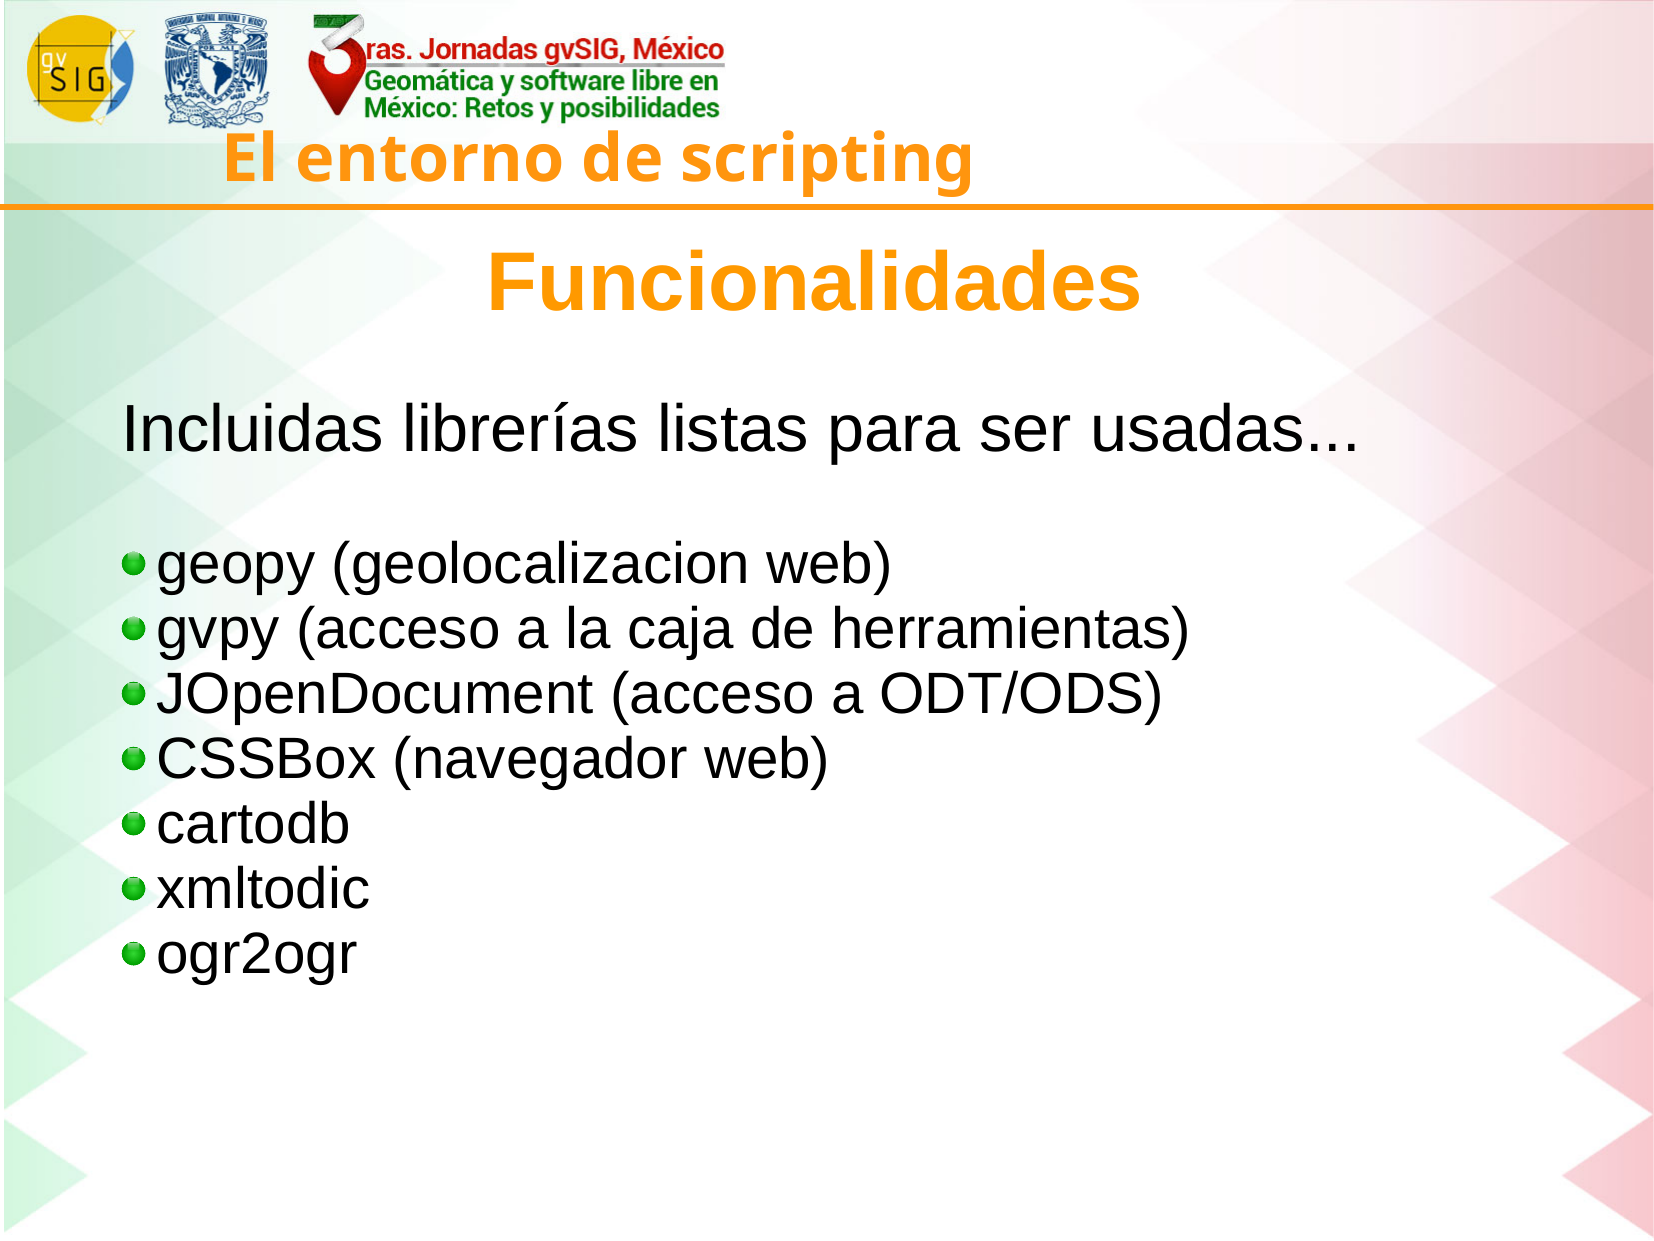

# El entorno de scripting
Funcionalidades
Incluidas librerías listas para ser usadas...
geopy (geolocalizacion web)
gvpy (acceso a la caja de herramientas)
JOpenDocument (acceso a ODT/ODS)
CSSBox (navegador web)
cartodb
xmltodic
ogr2ogr